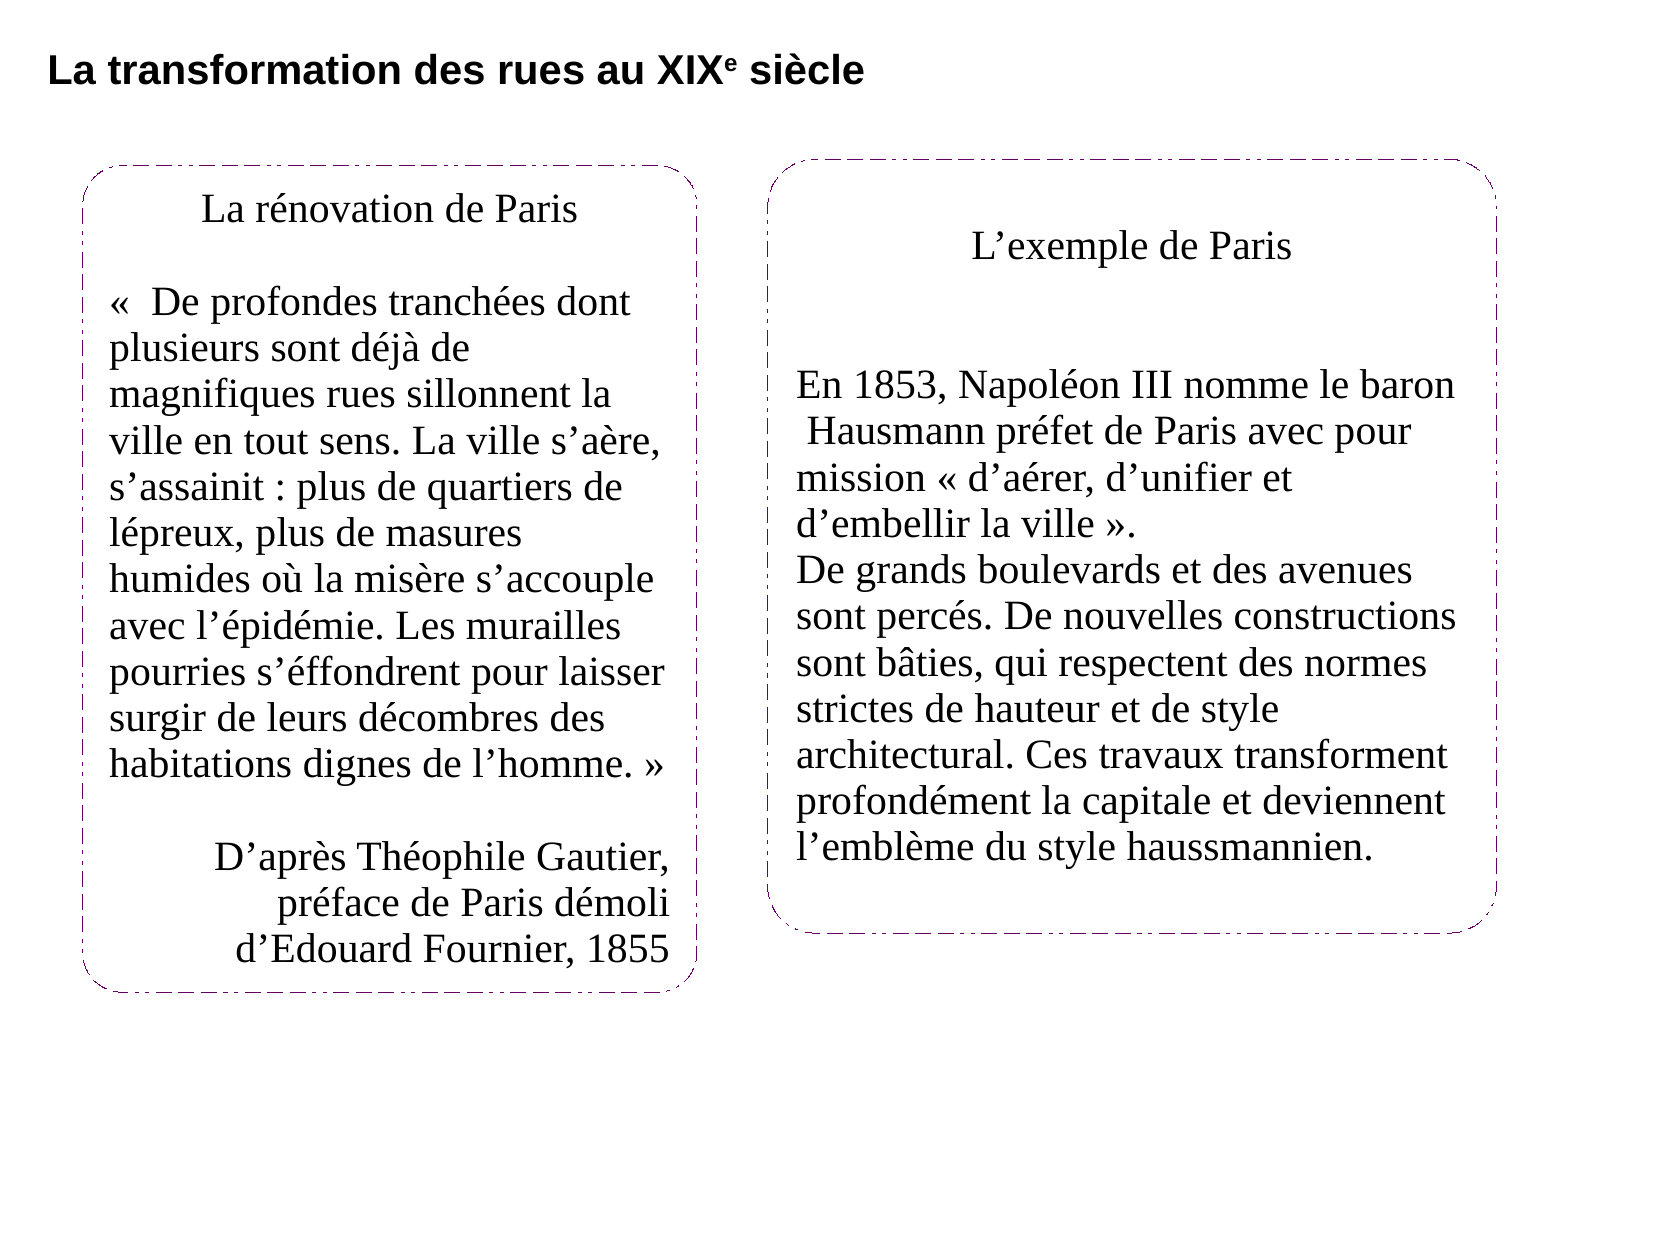

# La transformation des rues au XIXe siècle
L’exemple de Paris
En 1853, Napoléon III nomme le baron
 Hausmann préfet de Paris avec pour mission « d’aérer, d’unifier et d’embellir la ville ».
De grands boulevards et des avenues sont percés. De nouvelles constructions sont bâties, qui respectent des normes strictes de hauteur et de style architectural. Ces travaux transforment profondément la capitale et deviennent l’emblème du style haussmannien.
La rénovation de Paris
«  De profondes tranchées dont plusieurs sont déjà de magnifiques rues sillonnent la ville en tout sens. La ville s’aère, s’assainit : plus de quartiers de lépreux, plus de masures humides où la misère s’accouple avec l’épidémie. Les murailles pourries s’éffondrent pour laisser surgir de leurs décombres des habitations dignes de l’homme. »
D’après Théophile Gautier, préface de Paris démoli d’Edouard Fournier, 1855